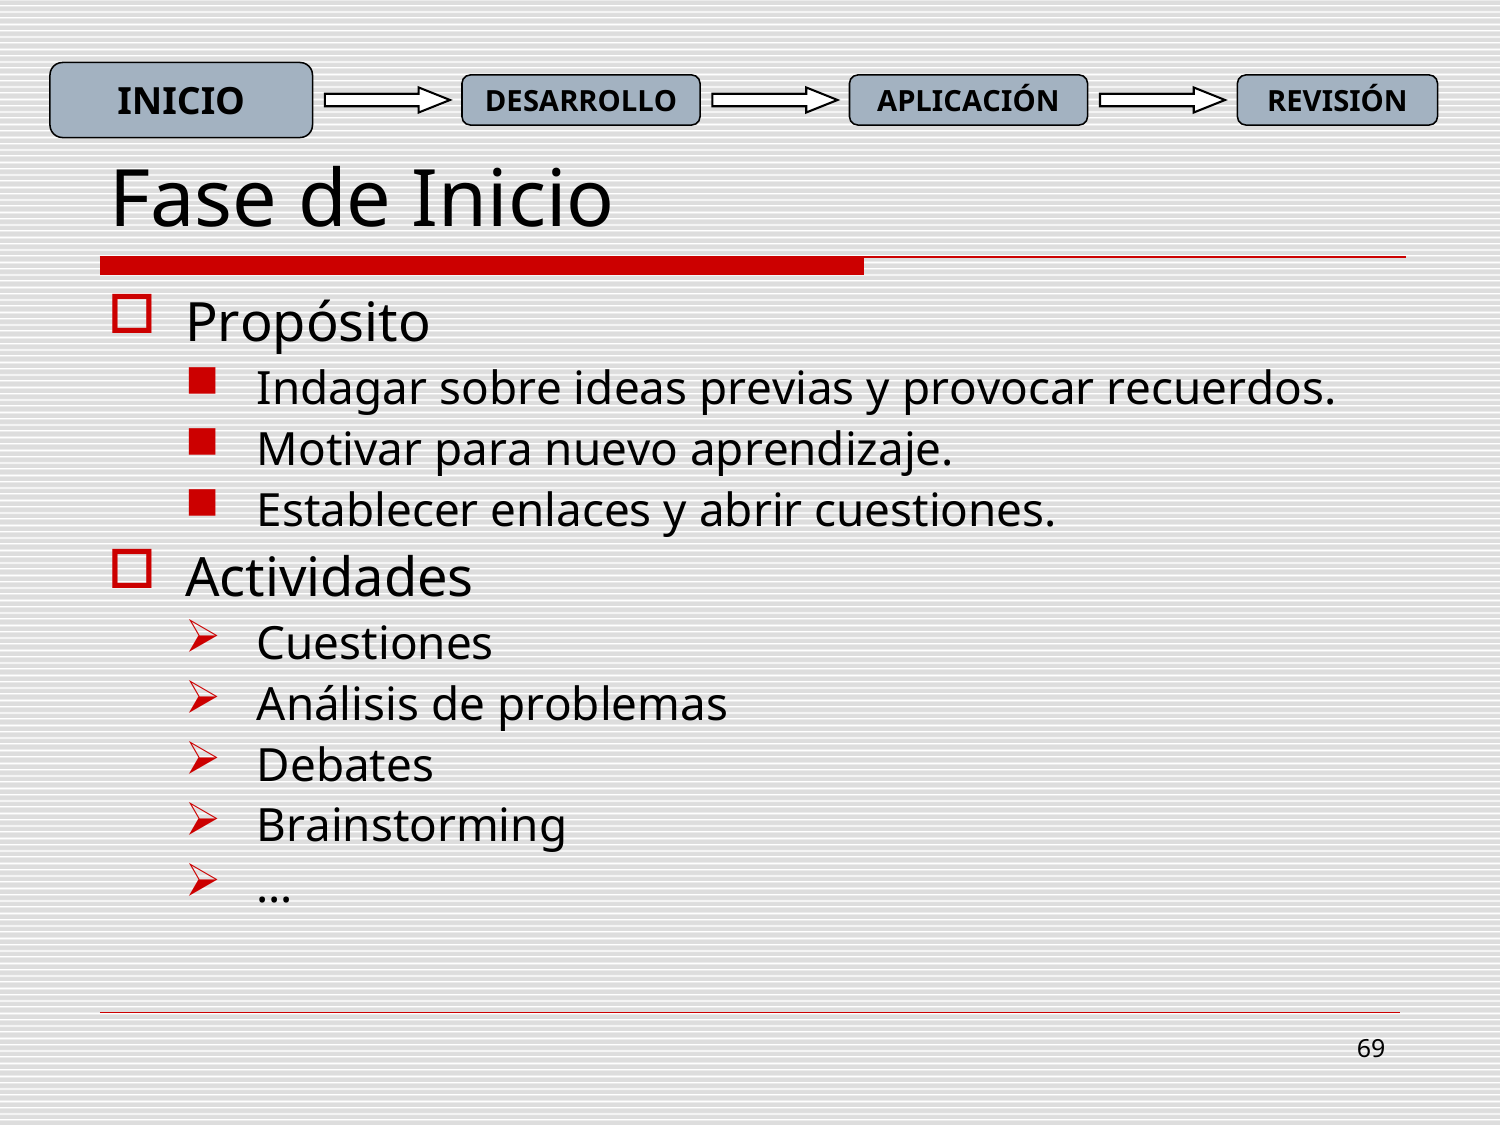

# Fase de Inicio
INICIO
DESARROLLO
APLICACIÓN
REVISIÓN
Propósito
Indagar sobre ideas previas y provocar recuerdos.
Motivar para nuevo aprendizaje.
Establecer enlaces y abrir cuestiones.
Actividades
Cuestiones
Análisis de problemas
Debates
Brainstorming
…